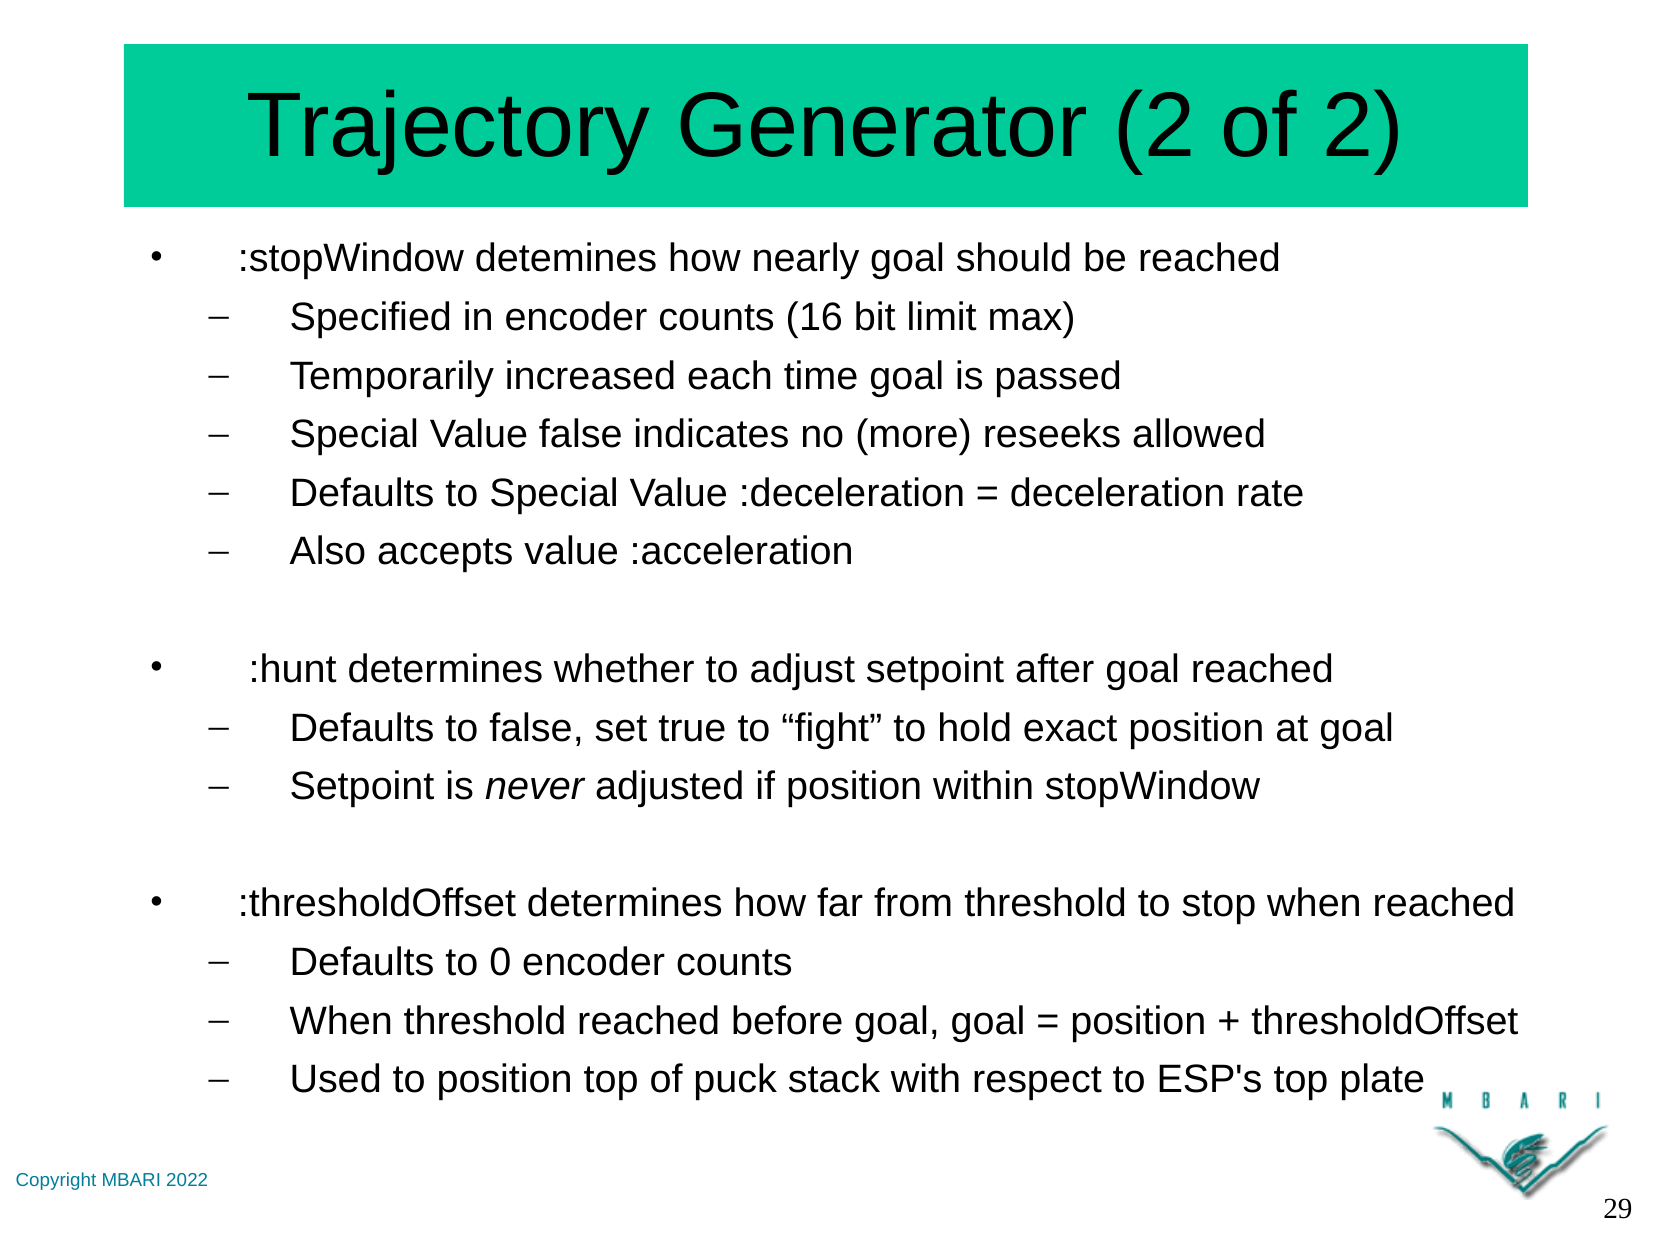

# Trajectory Generator (2 of 2)
:stopWindow detemines how nearly goal should be reached
Specified in encoder counts (16 bit limit max)
Temporarily increased each time goal is passed
Special Value false indicates no (more) reseeks allowed
Defaults to Special Value :deceleration = deceleration rate
Also accepts value :acceleration
 :hunt determines whether to adjust setpoint after goal reached
Defaults to false, set true to “fight” to hold exact position at goal
Setpoint is never adjusted if position within stopWindow
:thresholdOffset determines how far from threshold to stop when reached
Defaults to 0 encoder counts
When threshold reached before goal, goal = position + thresholdOffset
Used to position top of puck stack with respect to ESP's top plate